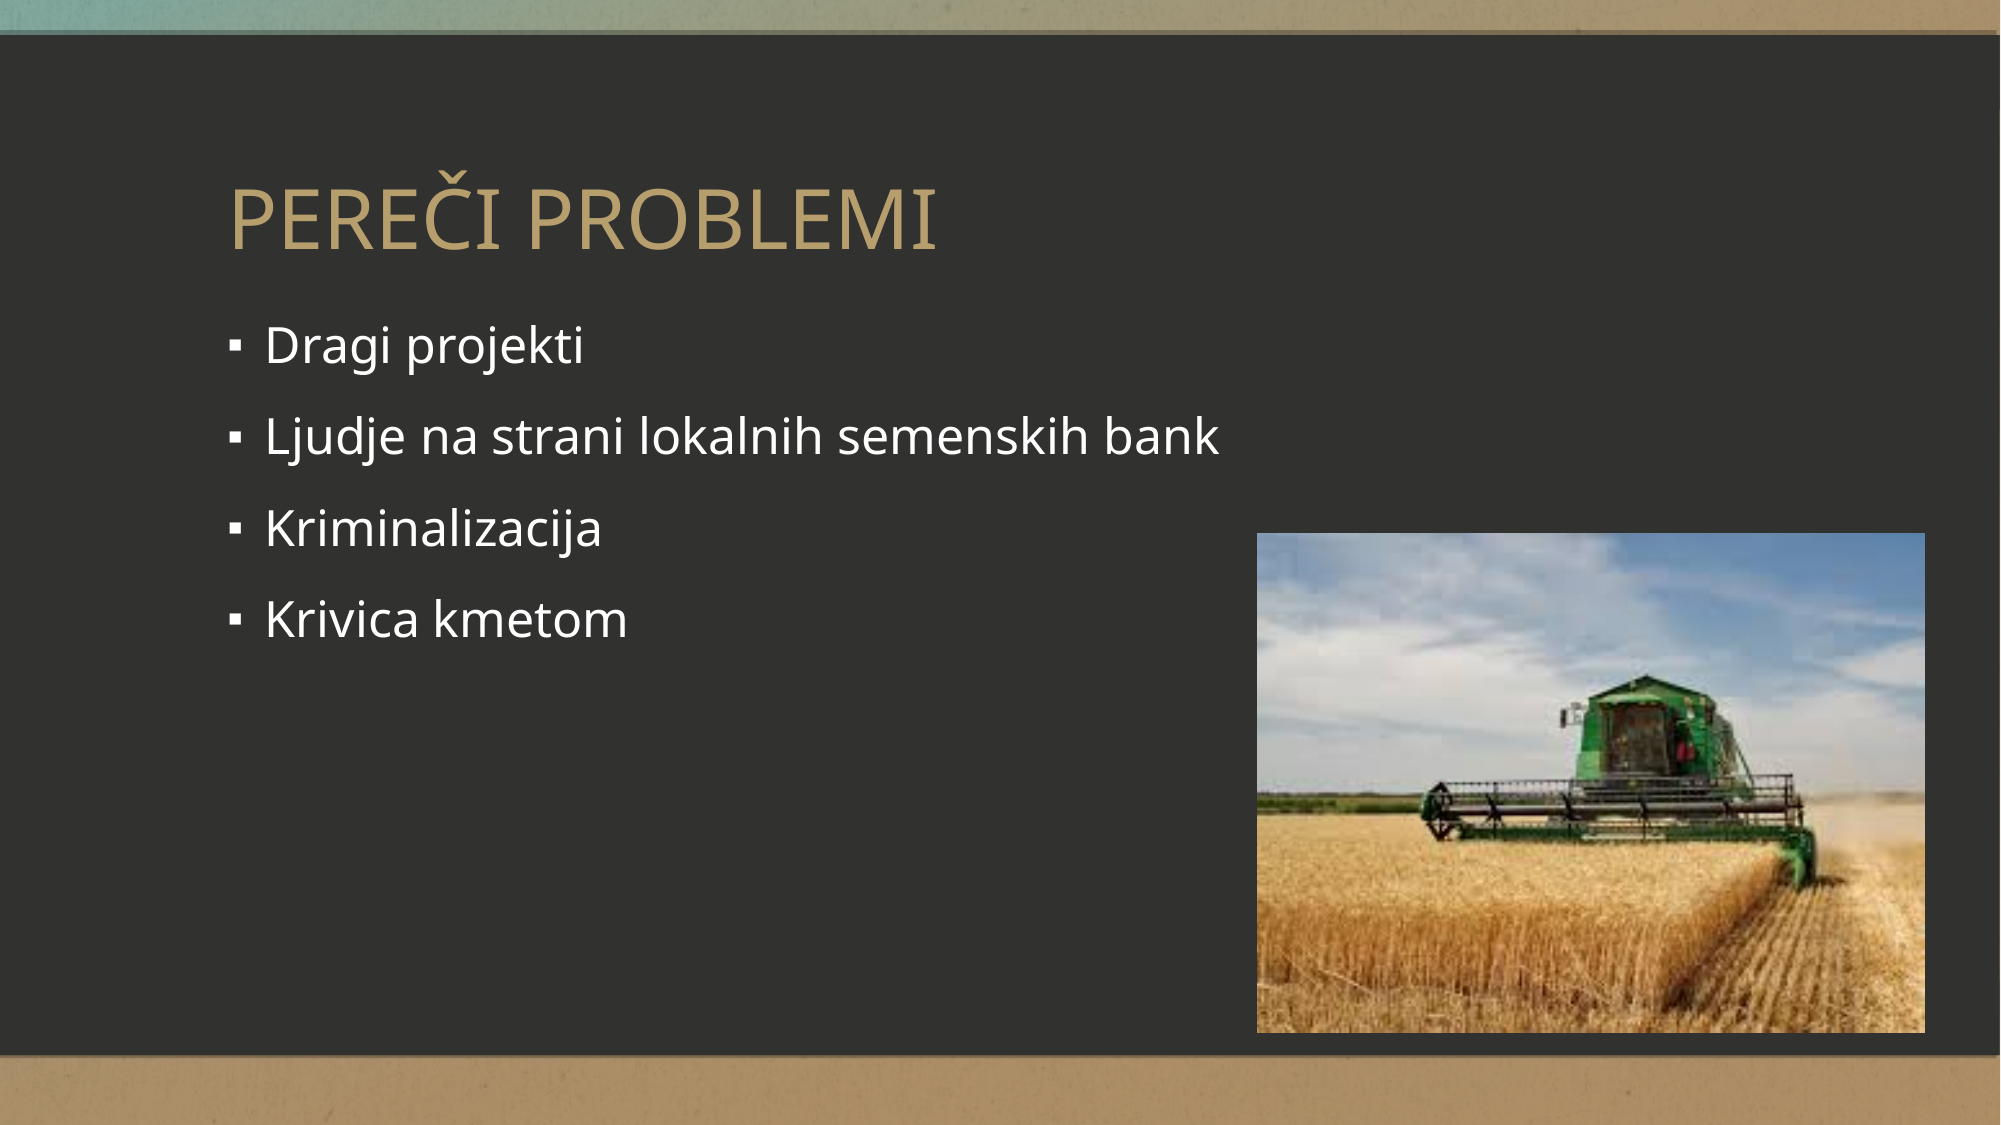

# PEREČI PROBLEMI
Dragi projekti
Ljudje na strani lokalnih semenskih bank
Kriminalizacija
Krivica kmetom